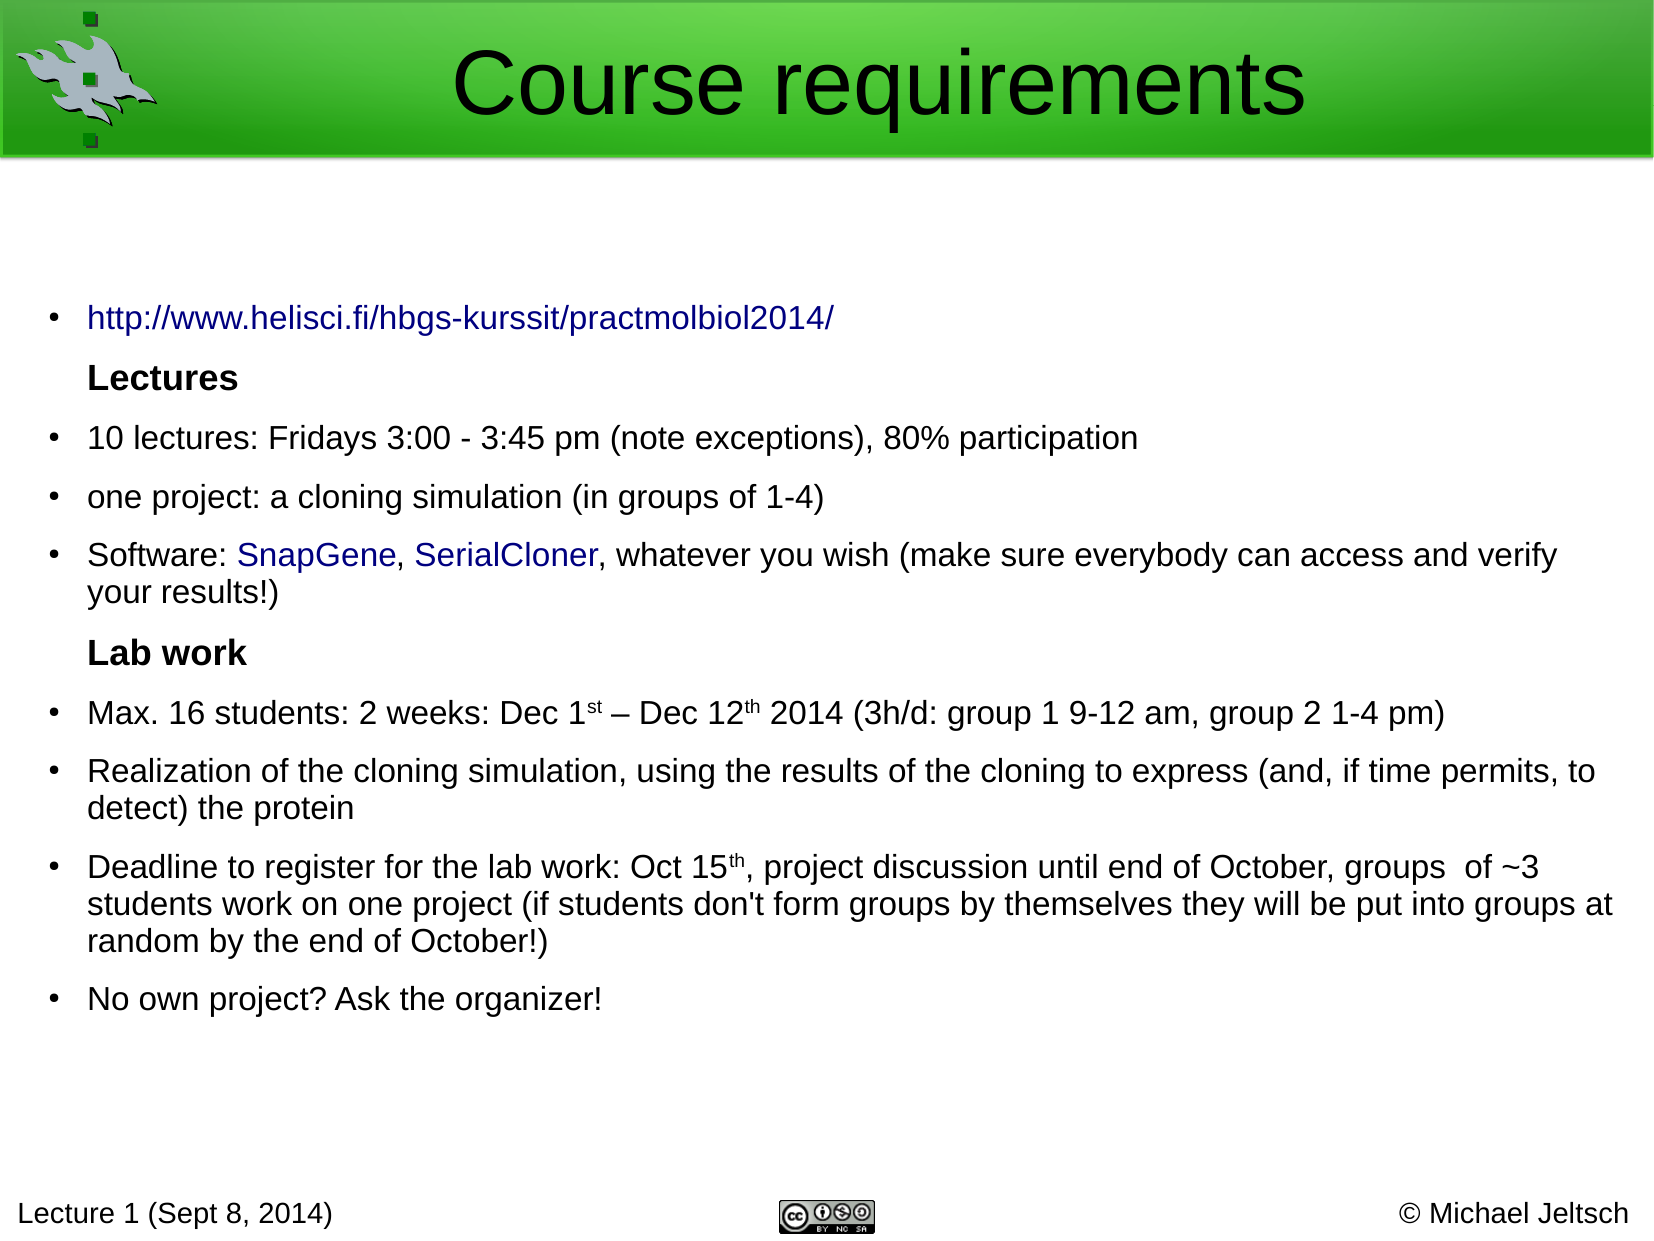

# Course requirements
http://www.helisci.fi/hbgs-kurssit/practmolbiol2014/
Lectures
10 lectures: Fridays 3:00 - 3:45 pm (note exceptions), 80% participation
one project: a cloning simulation (in groups of 1-4)
Software: SnapGene, SerialCloner, whatever you wish (make sure everybody can access and verify your results!)
Lab work
Max. 16 students: 2 weeks: Dec 1st – Dec 12th 2014 (3h/d: group 1 9-12 am, group 2 1-4 pm)
Realization of the cloning simulation, using the results of the cloning to express (and, if time permits, to detect) the protein
Deadline to register for the lab work: Oct 15th, project discussion until end of October, groups of ~3 students work on one project (if students don't form groups by themselves they will be put into groups at random by the end of October!)
No own project? Ask the organizer!